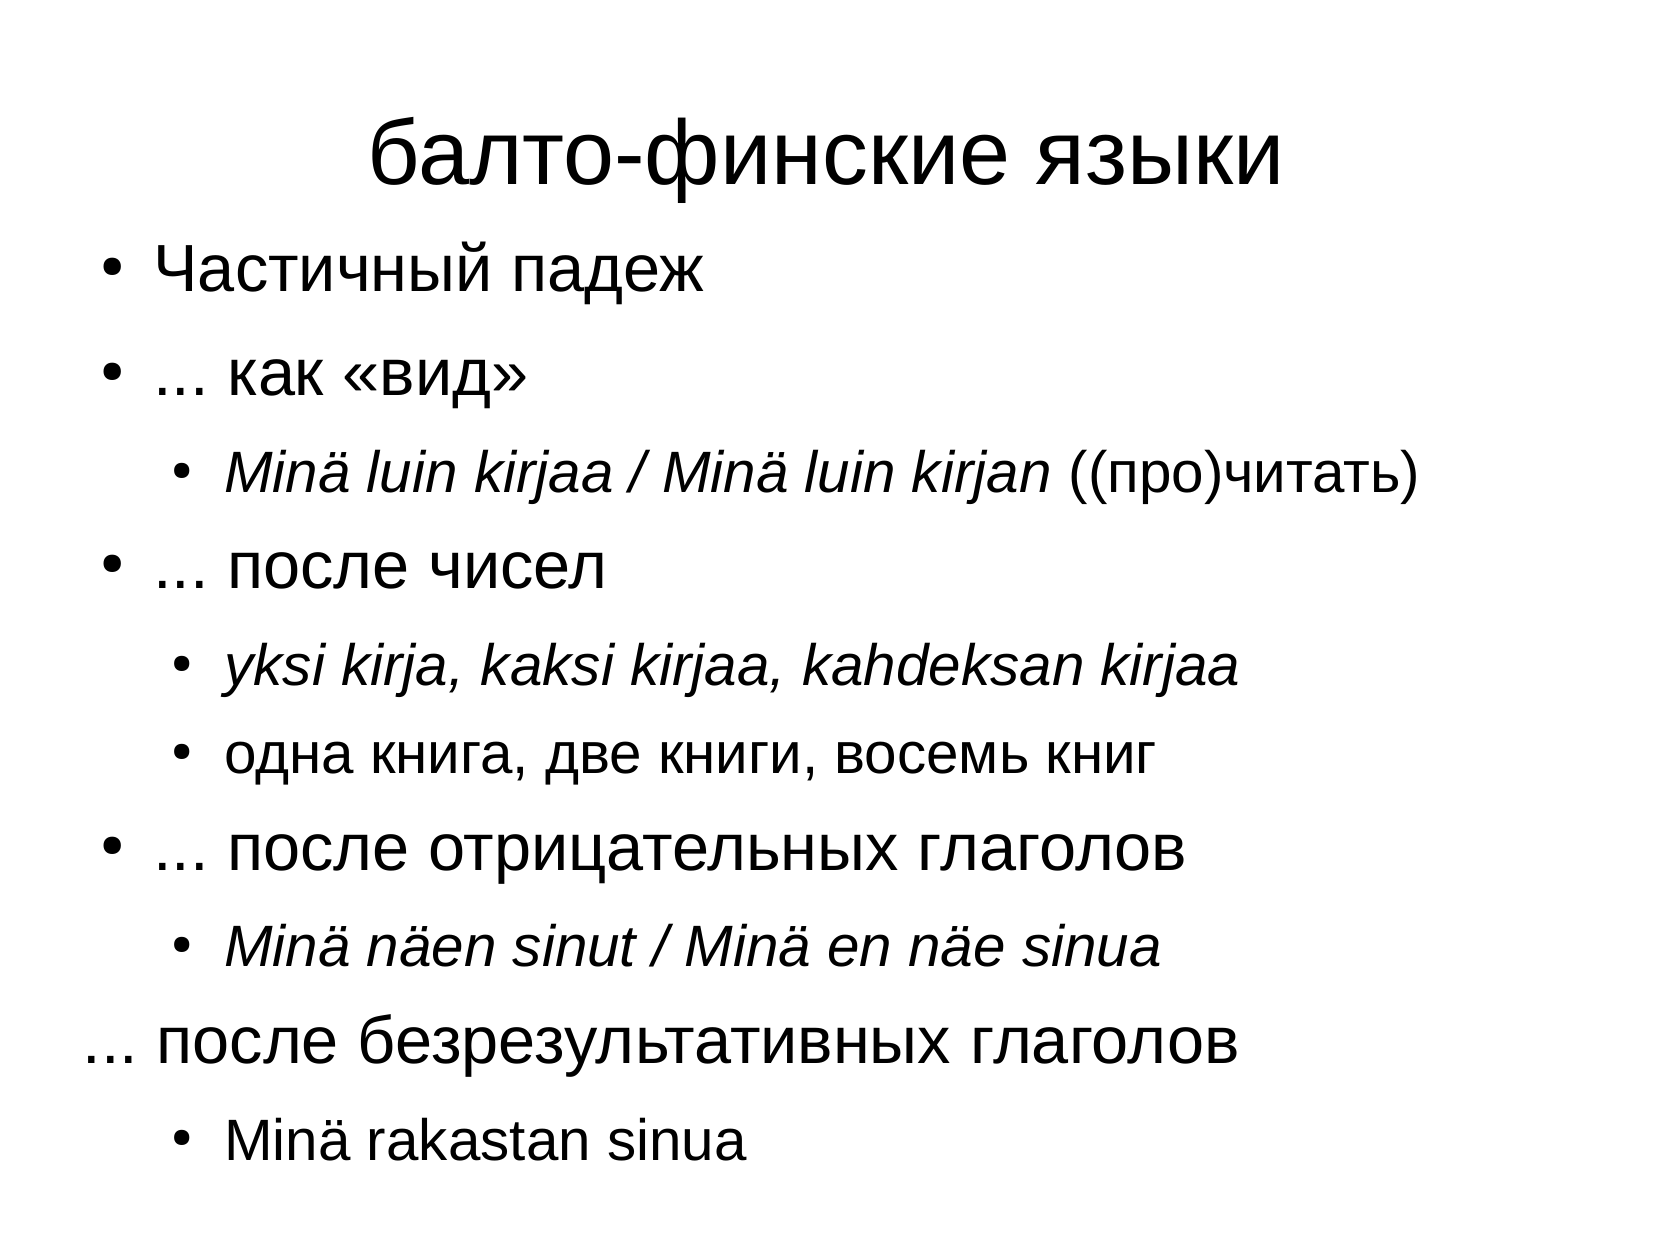

# балто-финские языки
Частичный падеж
... как «вид»
Minä luin kirjaa / Minä luin kirjan ((про)читать)
... после чисел
yksi kirja, kaksi kirjaa, kahdeksan kirjaa
одна книга, две книги, восемь книг
... после отрицательных глаголов
Minä näen sinut / Minä en näe sinua
... после безрезультативных глаголов
Minä rakastan sinua